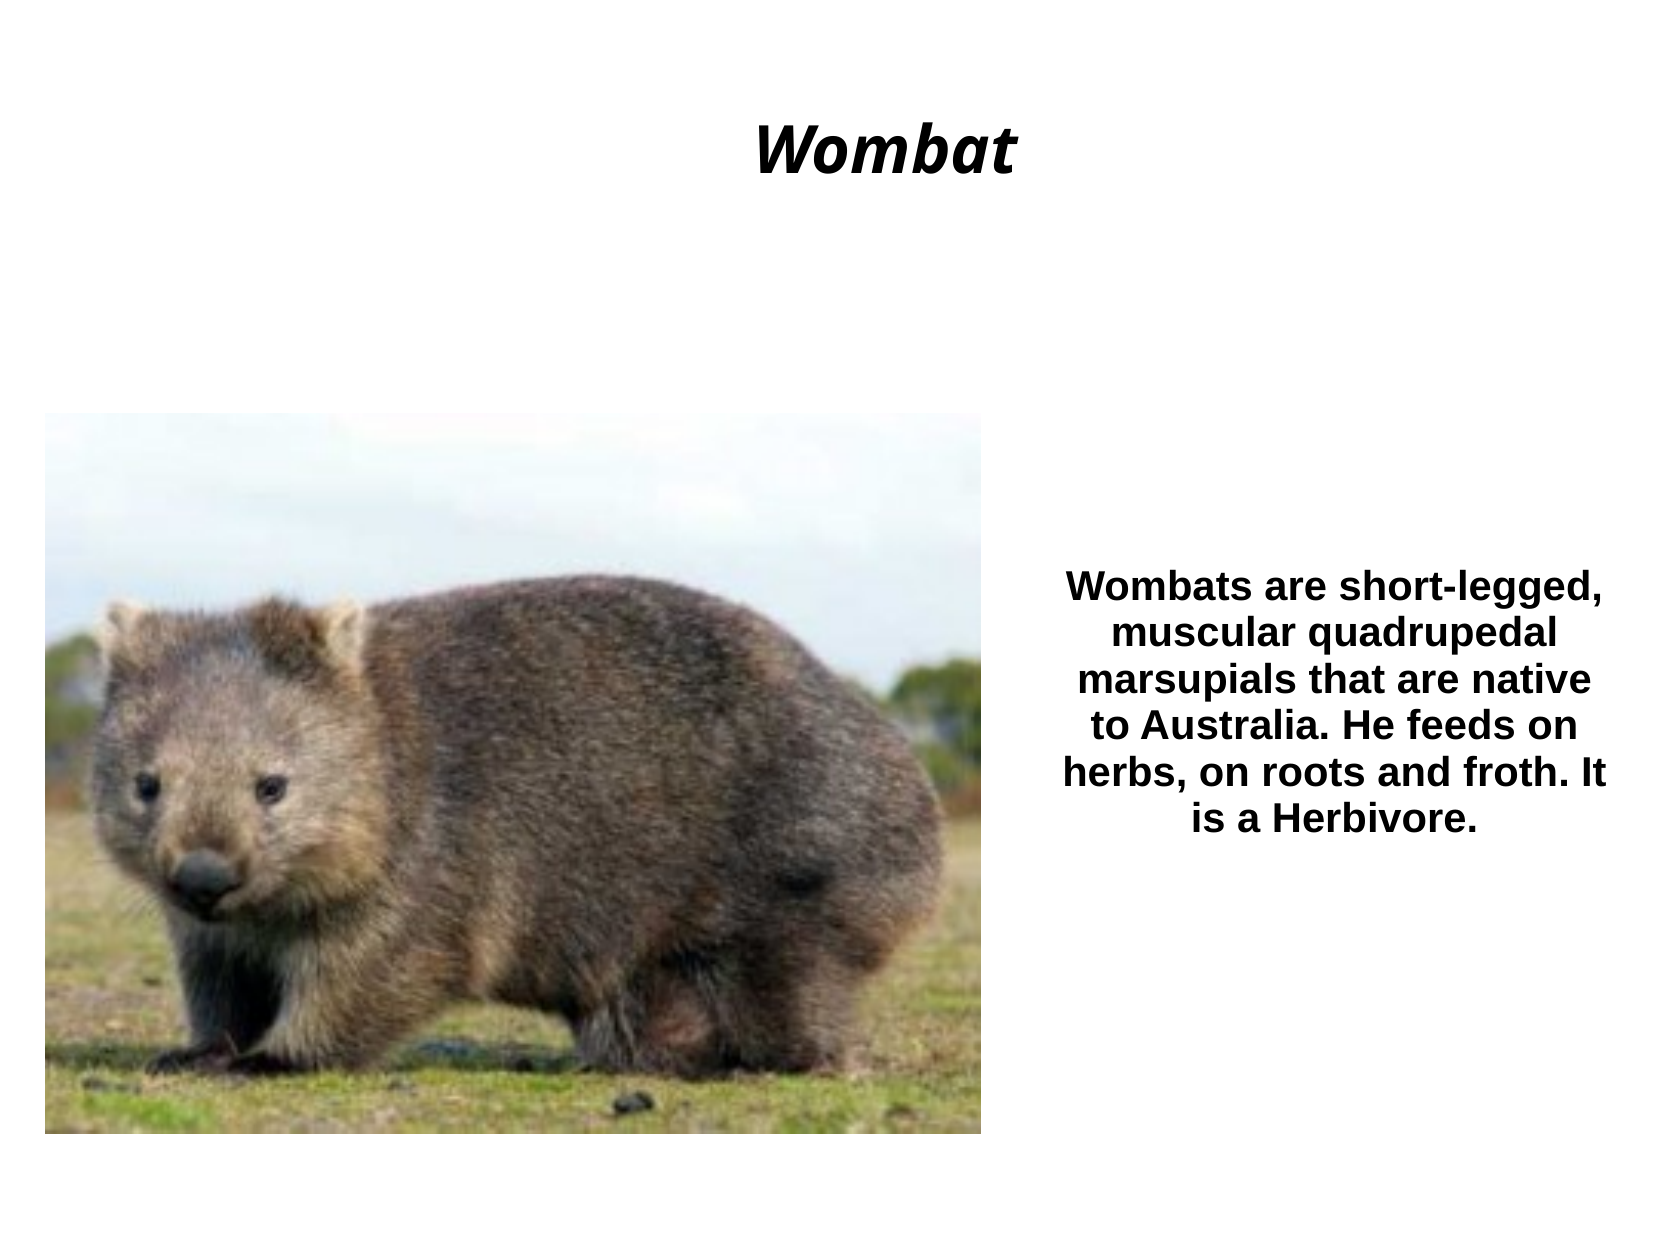

Wombat
Wombats are short-legged, muscular quadrupedal marsupials that are native to Australia. He feeds on herbs, on roots and froth. It is a Herbivore.